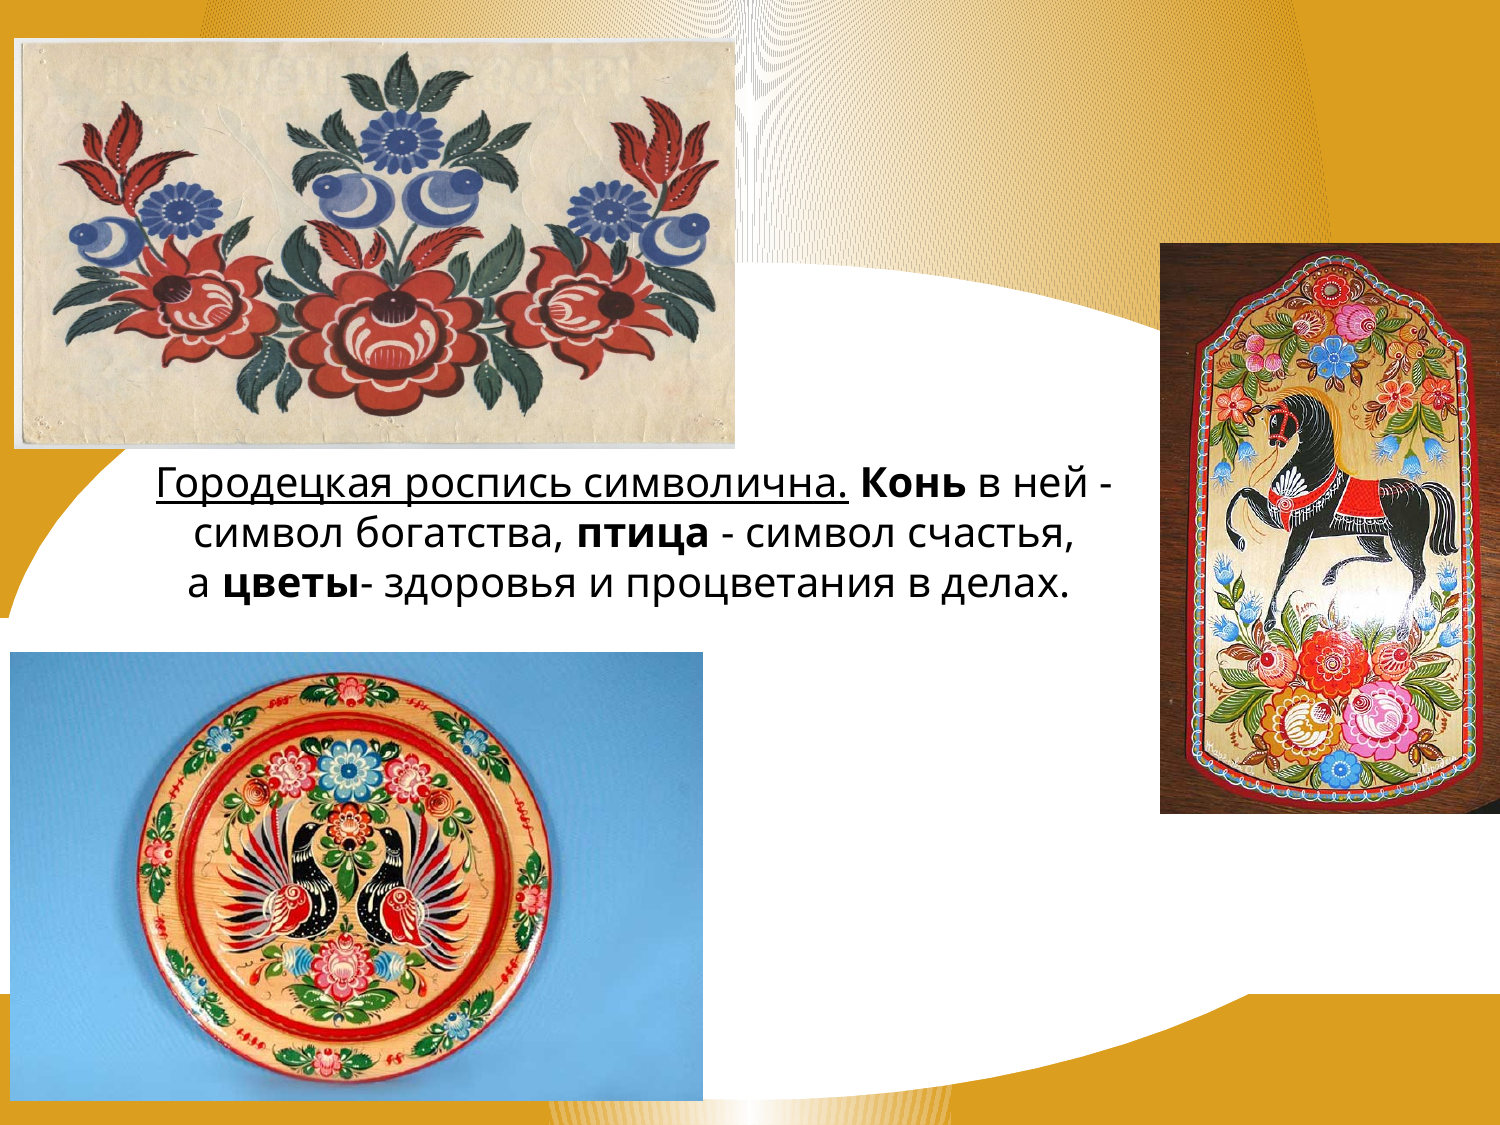

# Городецкая роспись символична. Конь в ней - символ богатства, птица - символ счастья, а цветы- здоровья и процветания в делах.